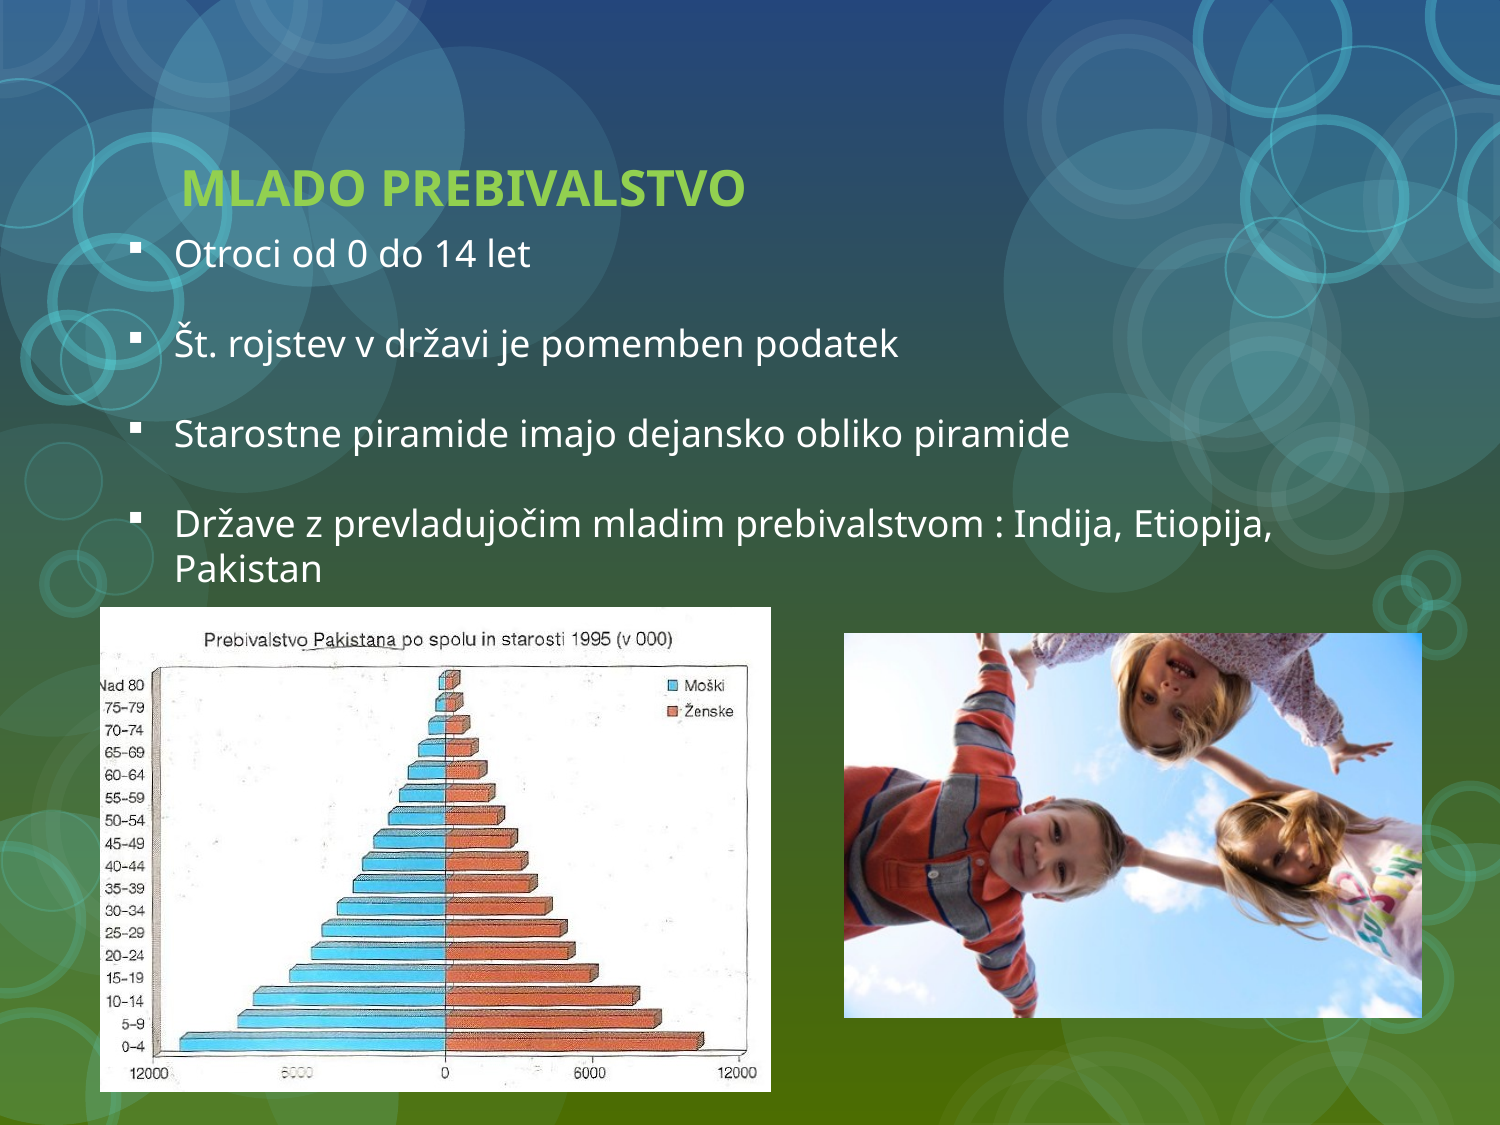

# MLADO PREBIVALSTVO
Otroci od 0 do 14 let
Št. rojstev v državi je pomemben podatek
Starostne piramide imajo dejansko obliko piramide
Države z prevladujočim mladim prebivalstvom : Indija, Etiopija, Pakistan